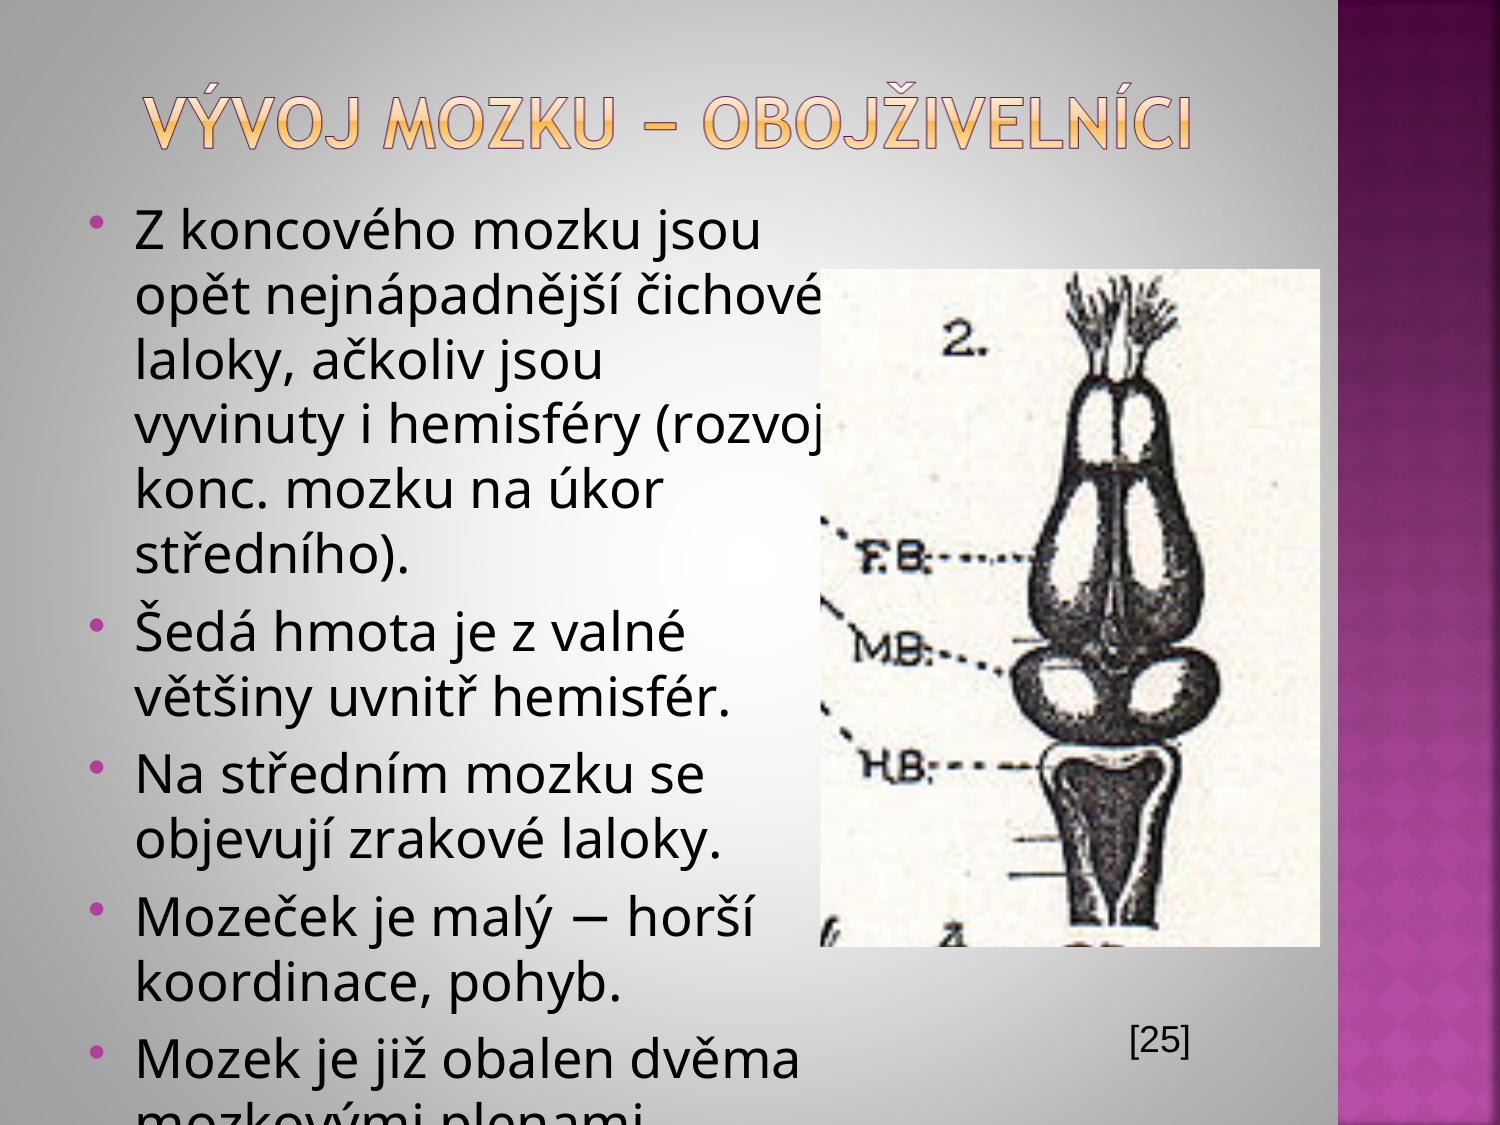

# Z koncového mozku jsou opět nejnápadnější čichové laloky, ačkoliv jsou vyvinuty i hemisféry (rozvoj konc. mozku na úkor středního).
Šedá hmota je z valné většiny uvnitř hemisfér.
Na středním mozku se objevují zrakové laloky.
Mozeček je malý − horší koordinace, pohyb.
Mozek je již obalen dvěma mozkovými plenami.
[25]